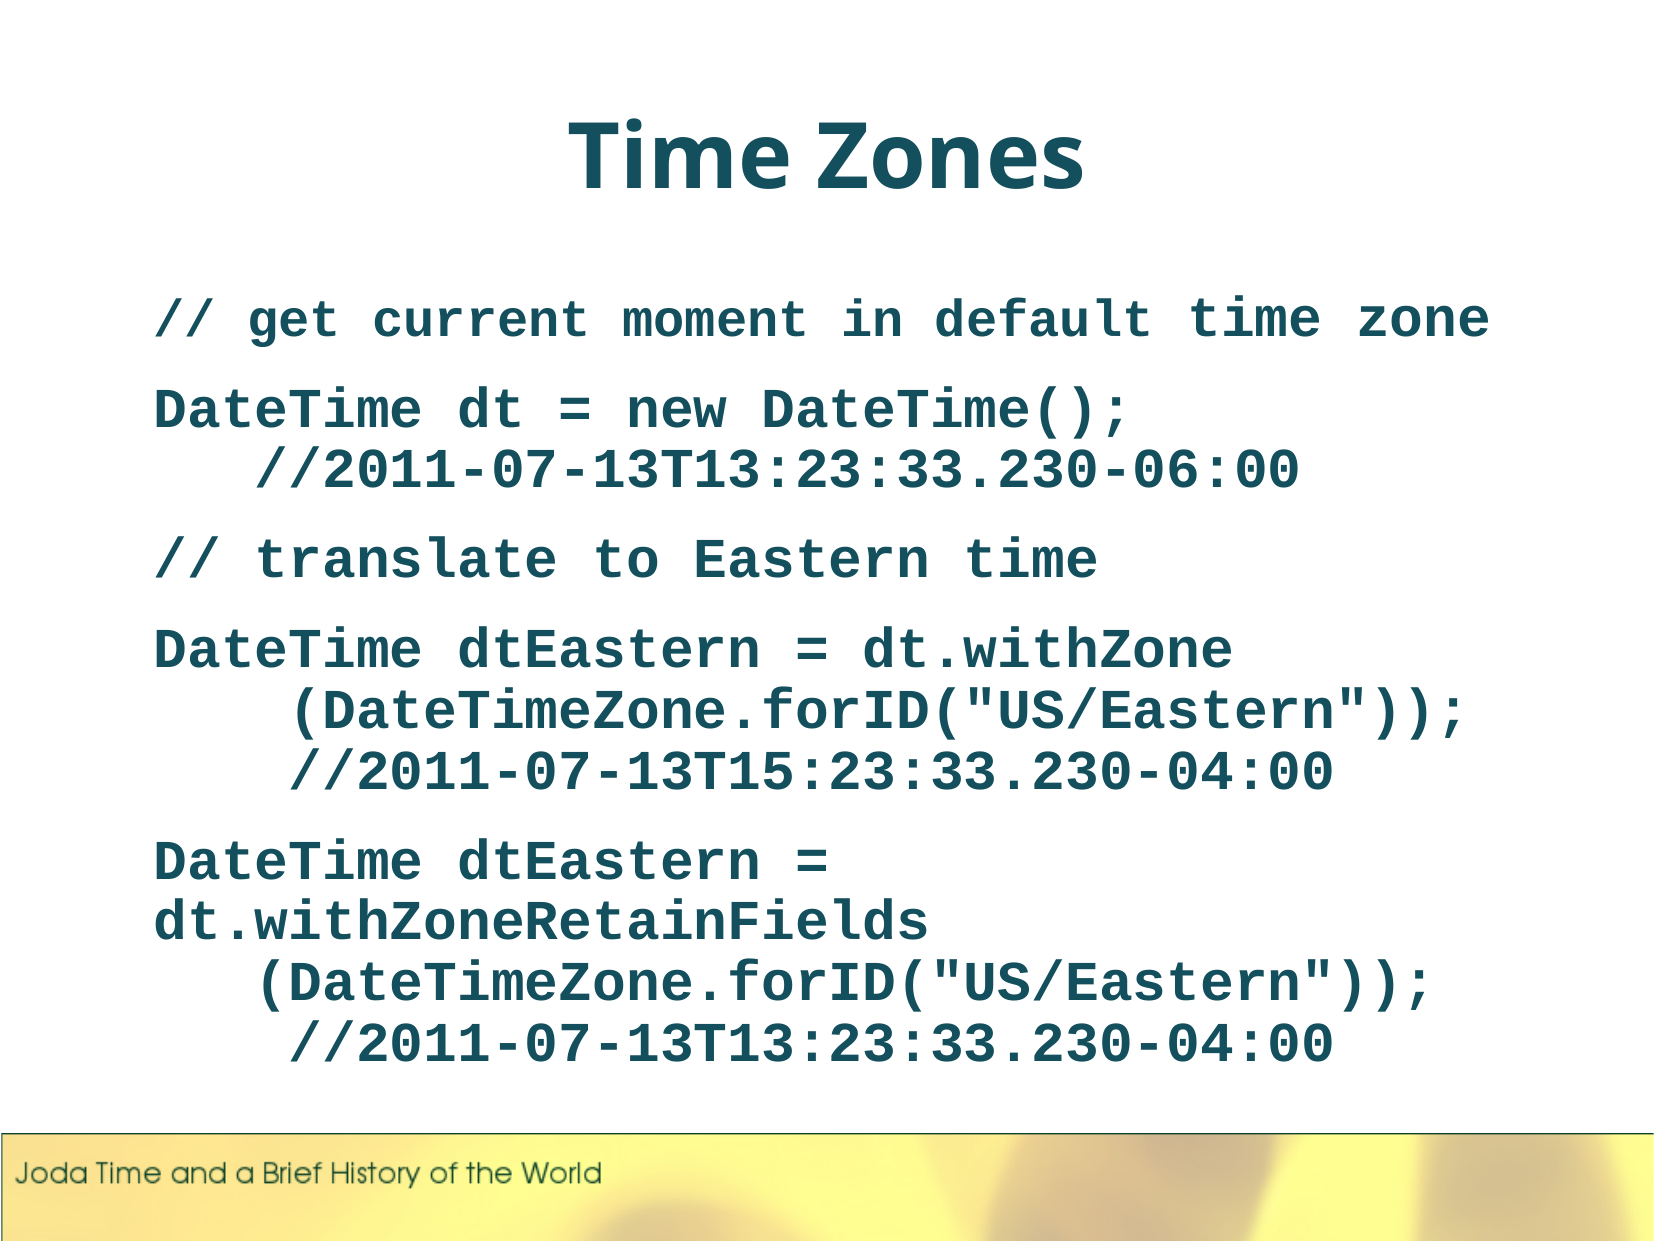

# Time Zones
// get current moment in default time zone
DateTime dt = new DateTime();
 //2011-07-13T13:23:33.230-06:00
// translate to Eastern time
DateTime dtEastern = dt.withZone
 (DateTimeZone.forID("US/Eastern"));
 //2011-07-13T15:23:33.230-04:00
DateTime dtEastern = dt.withZoneRetainFields
 (DateTimeZone.forID("US/Eastern"));
 //2011-07-13T13:23:33.230-04:00